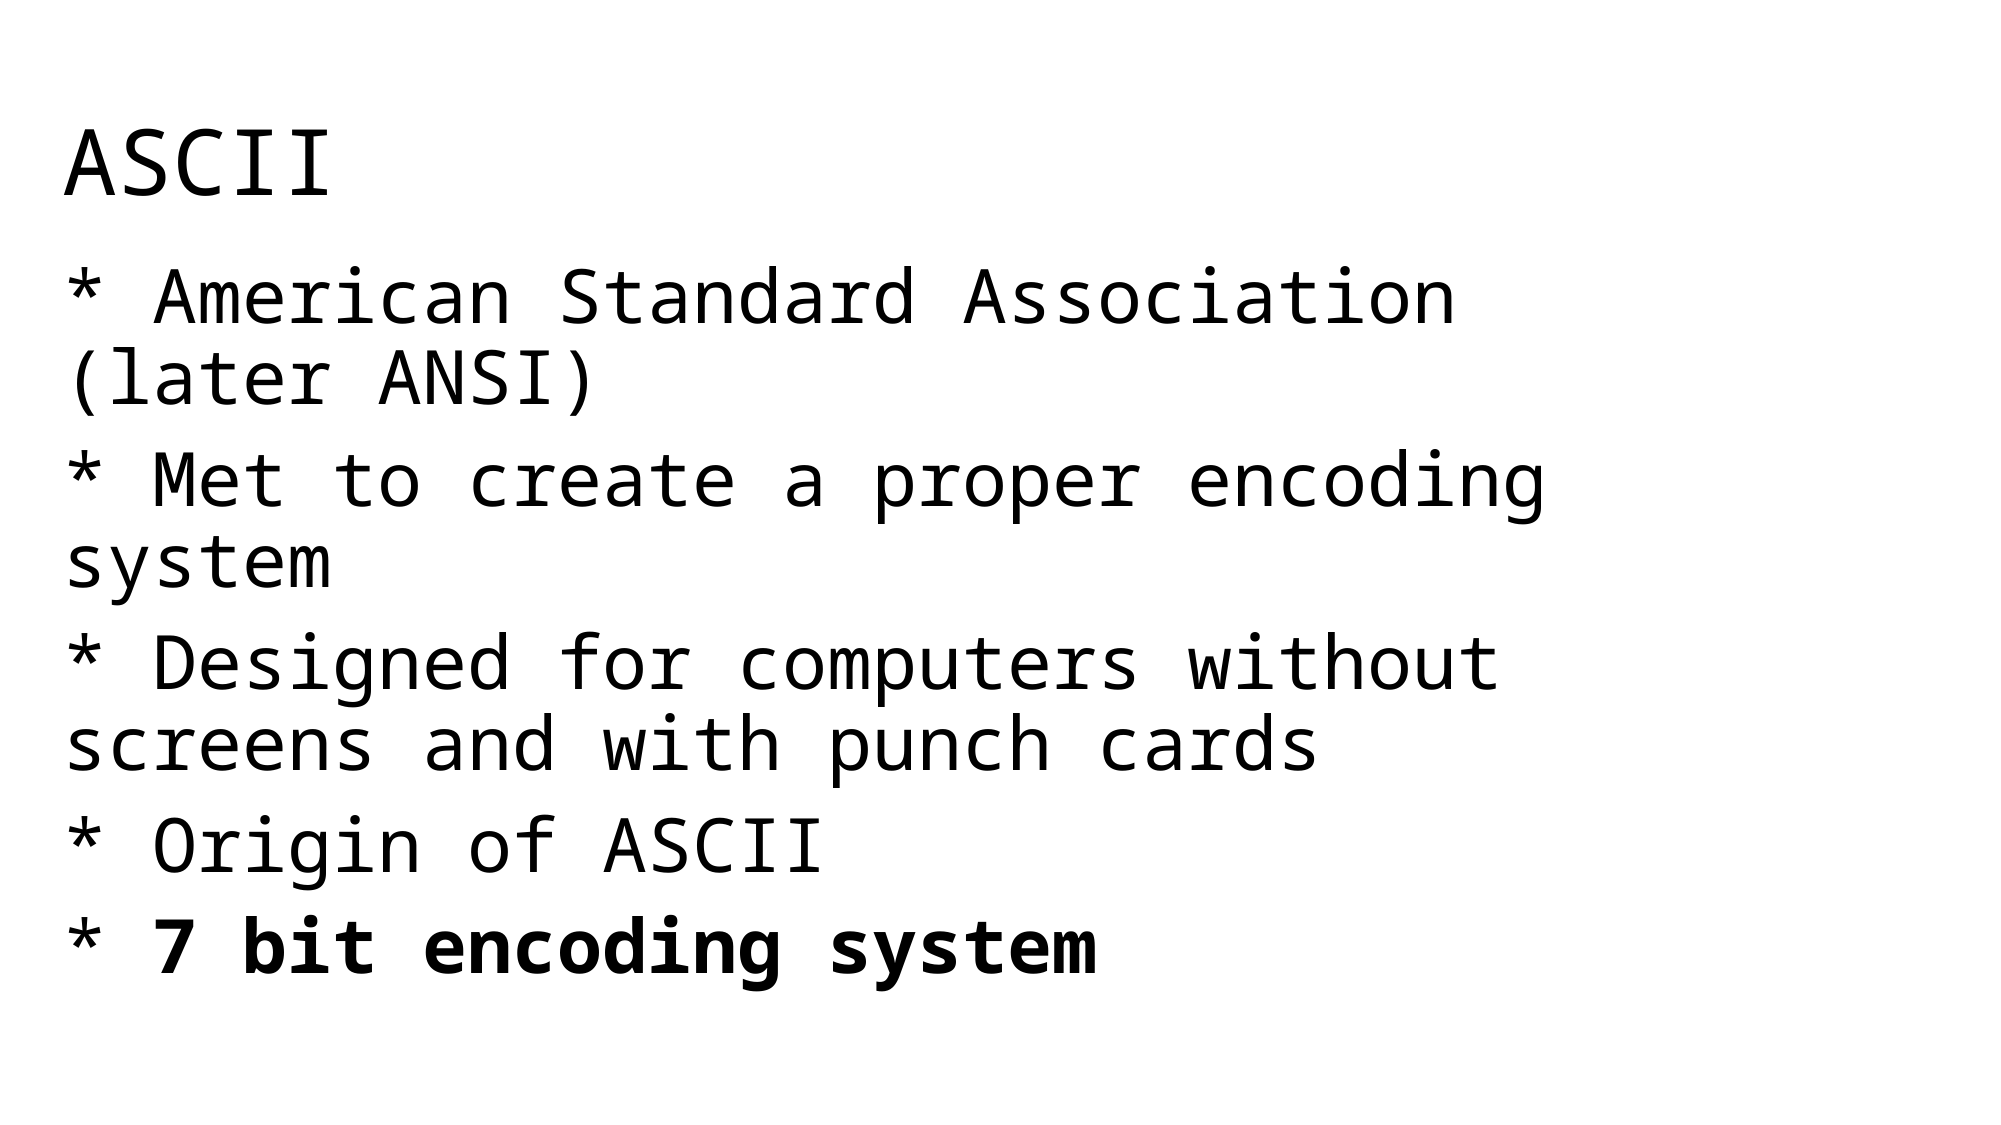

# ASCII
* American Standard Association (later ANSI)
* Met to create a proper encoding system
* Designed for computers without screens and with punch cards
* Origin of ASCII
* 7 bit encoding system